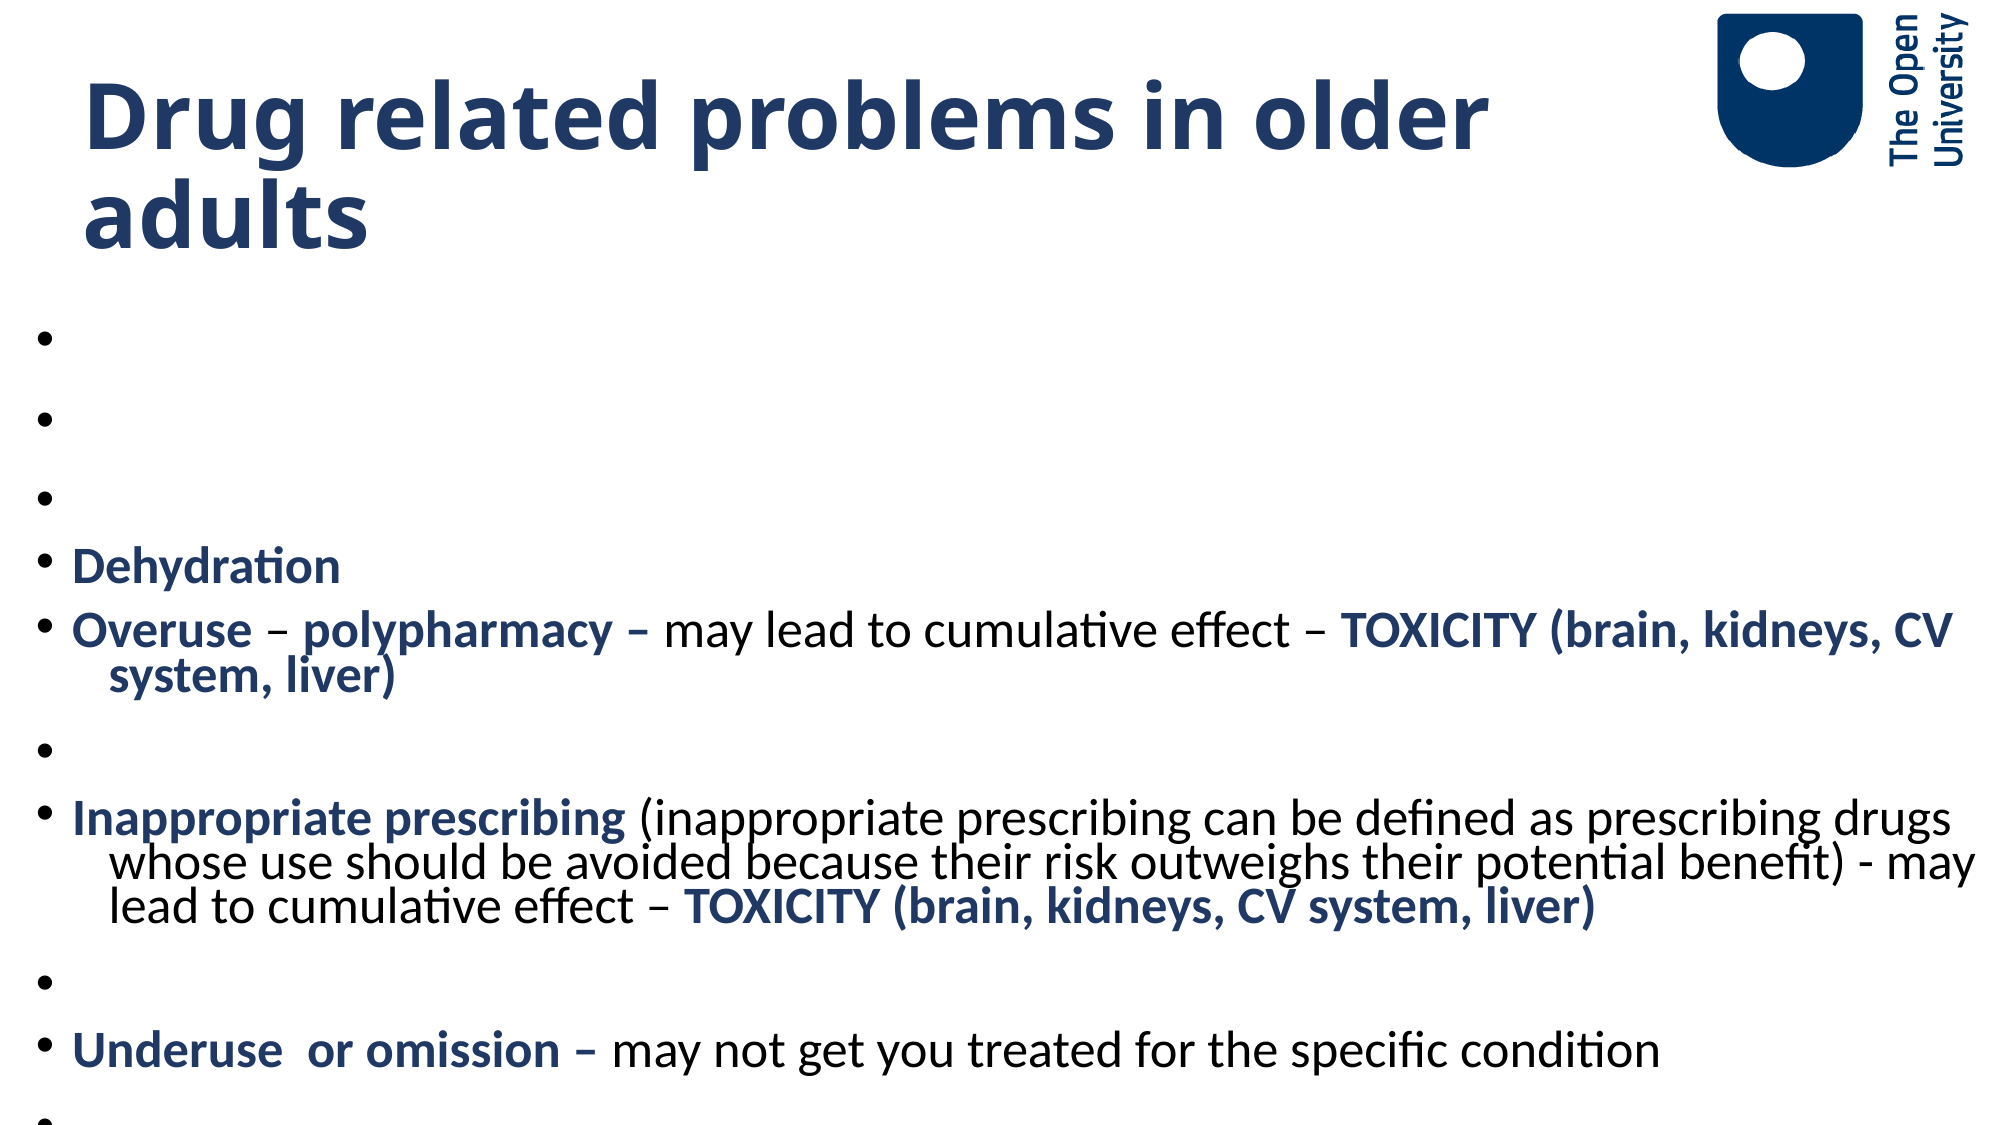

# Drug related problems in older adults
Dehydration
Overuse – polypharmacy – may lead to cumulative effect – TOXICITY (brain, kidneys, CV system, liver)
Inappropriate prescribing (inappropriate prescribing can be defined as prescribing drugs whose use should be avoided because their risk outweighs their potential benefit) - may lead to cumulative effect – TOXICITY (brain, kidneys, CV system, liver)
Underuse or omission – may not get you treated for the specific condition